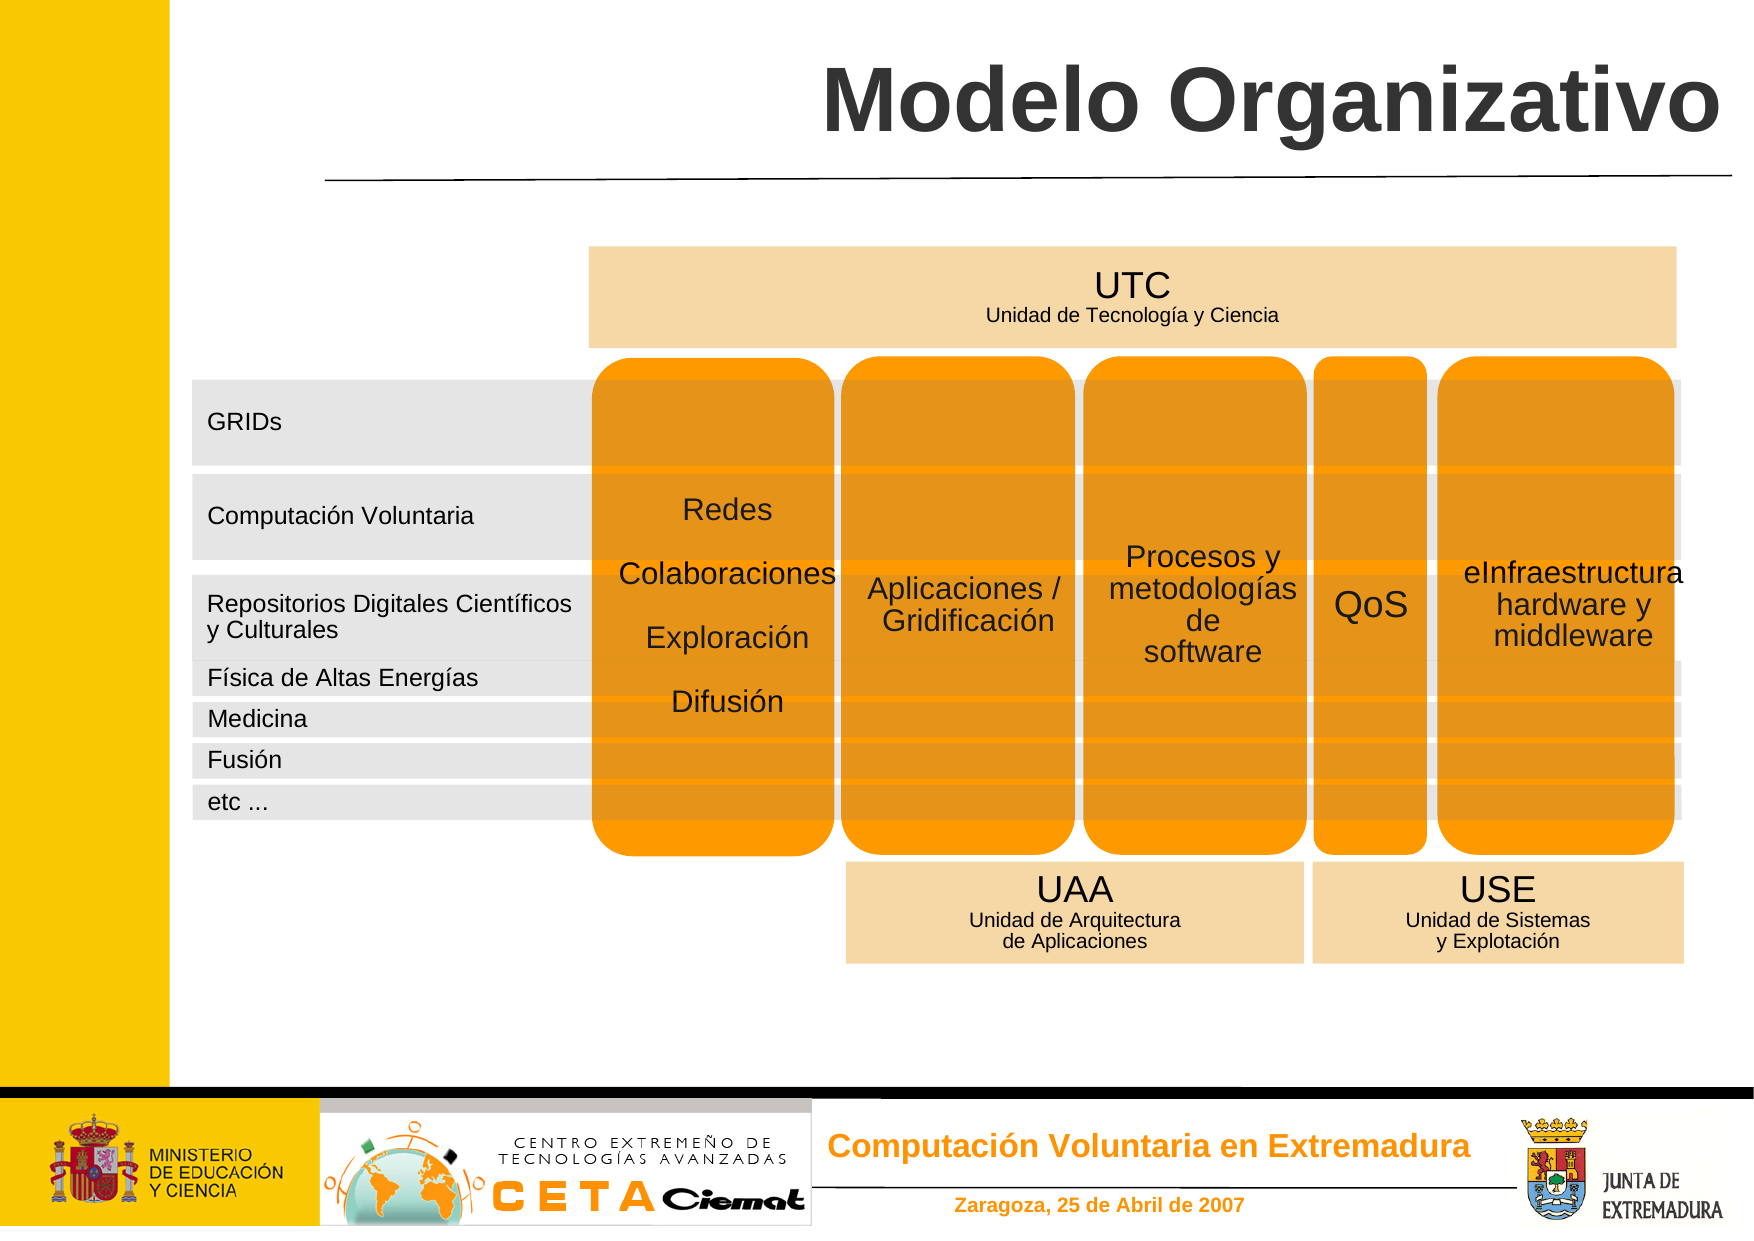

# Modelo Organizativo
UTC
Unidad de Tecnología y Ciencia
Aplicaciones /
Gridificación
Procesos y
metodologías
de
software
QoS
eInfraestructura
hardware y
middleware
Redes
Colaboraciones
Exploración
Difusión
GRIDs
Computación Voluntaria
Repositorios Digitales Científicos
y Culturales
Física de Altas Energías
Medicina
Fusión
etc ...
UAA
Unidad de Arquitectura
de Aplicaciones
USE
Unidad de Sistemas
y Explotación